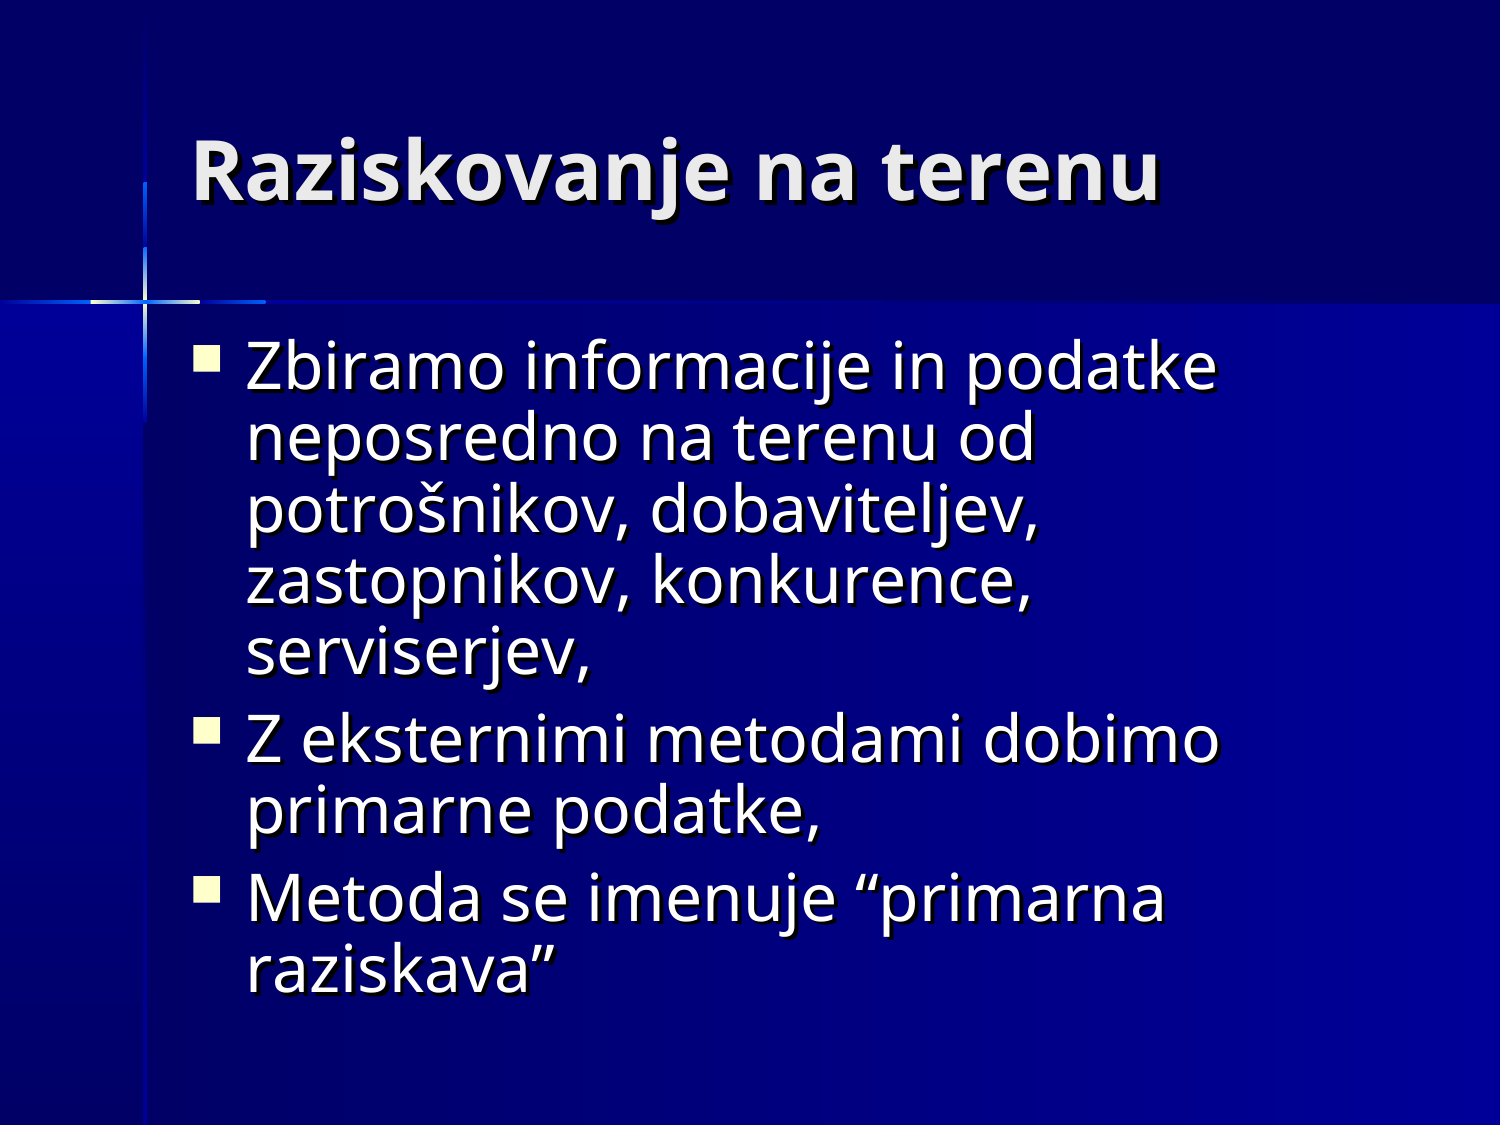

# Raziskovanje na terenu
Zbiramo informacije in podatke neposredno na terenu od potrošnikov, dobaviteljev, zastopnikov, konkurence, serviserjev,
Z eksternimi metodami dobimo primarne podatke,
Metoda se imenuje “primarna raziskava”